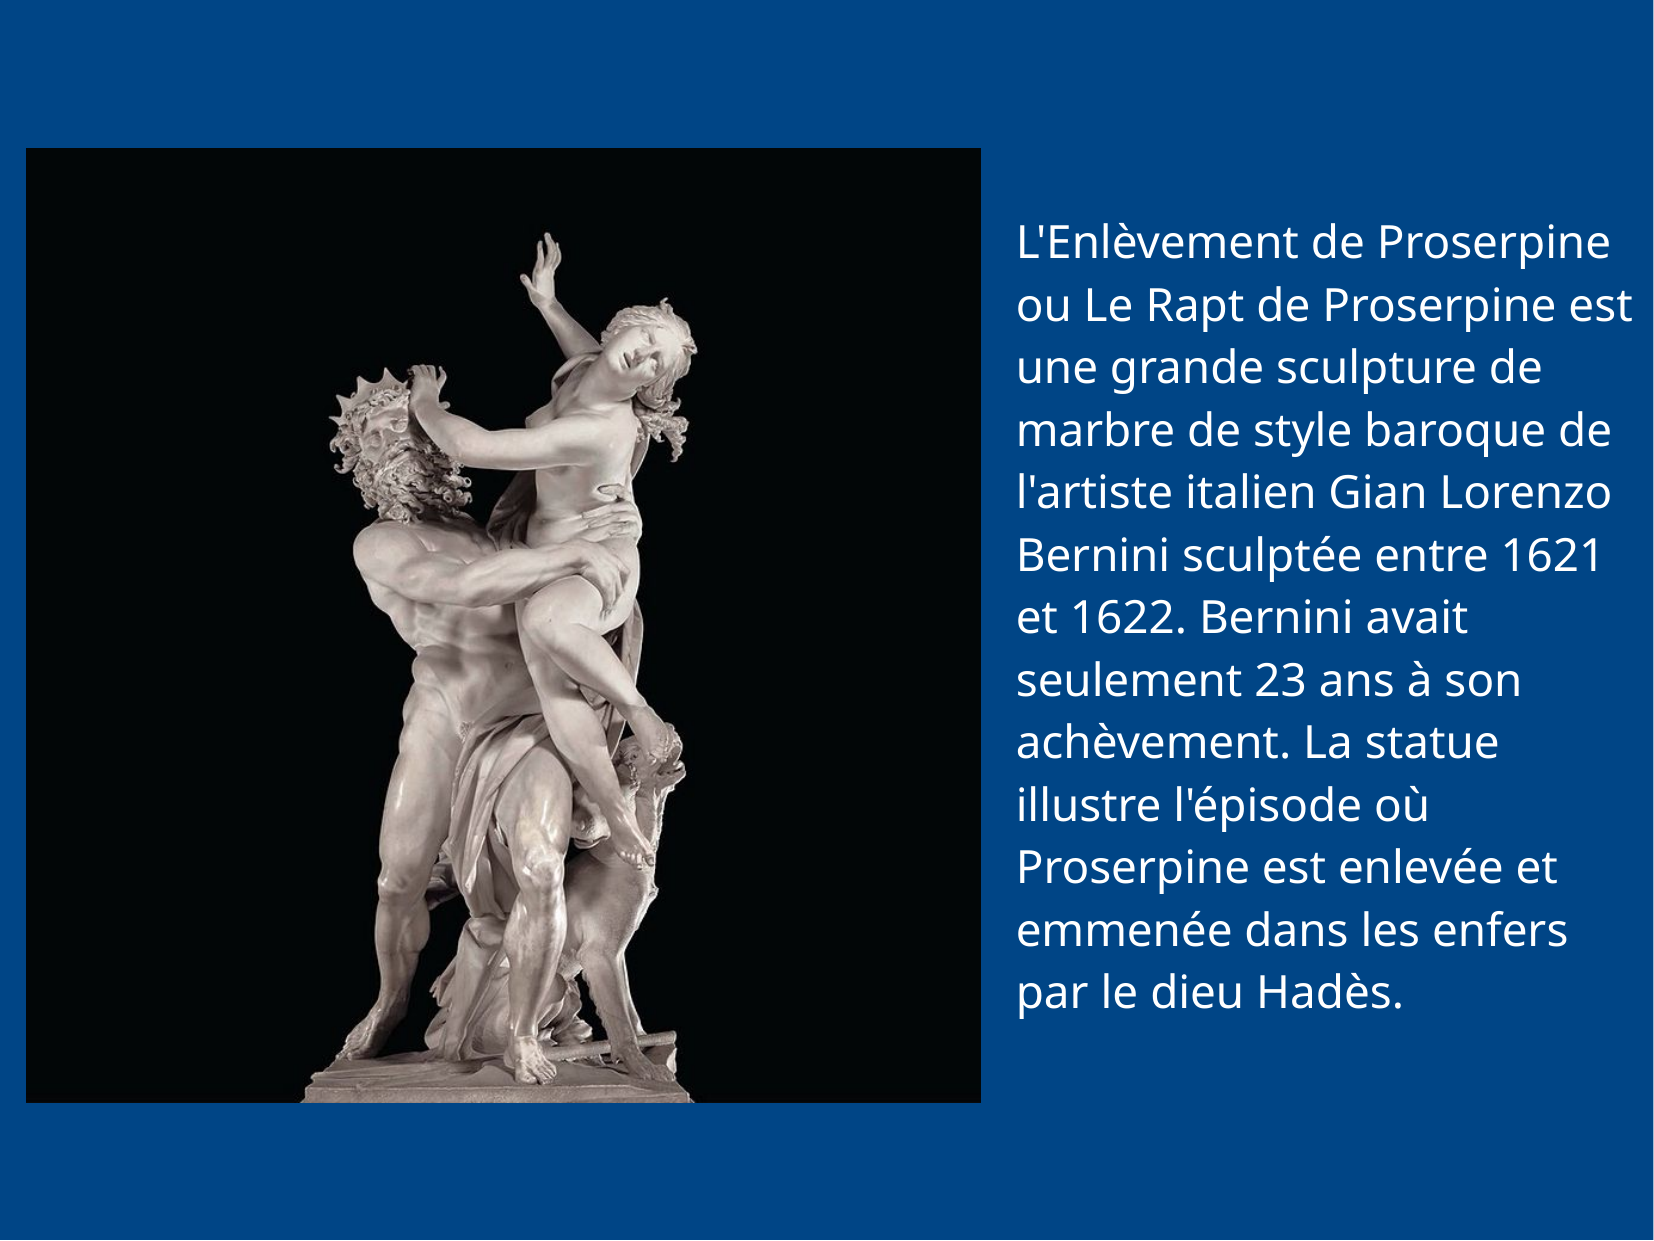

#
L'Enlèvement de Proserpine ou Le Rapt de Proserpine est une grande sculpture de marbre de style baroque de l'artiste italien Gian Lorenzo Bernini sculptée entre 1621 et 1622. Bernini avait seulement 23 ans à son	achèvement. La statue illustre l'épisode où Proserpine est enlevée et emmenée dans les enfers
par le dieu Hadès.